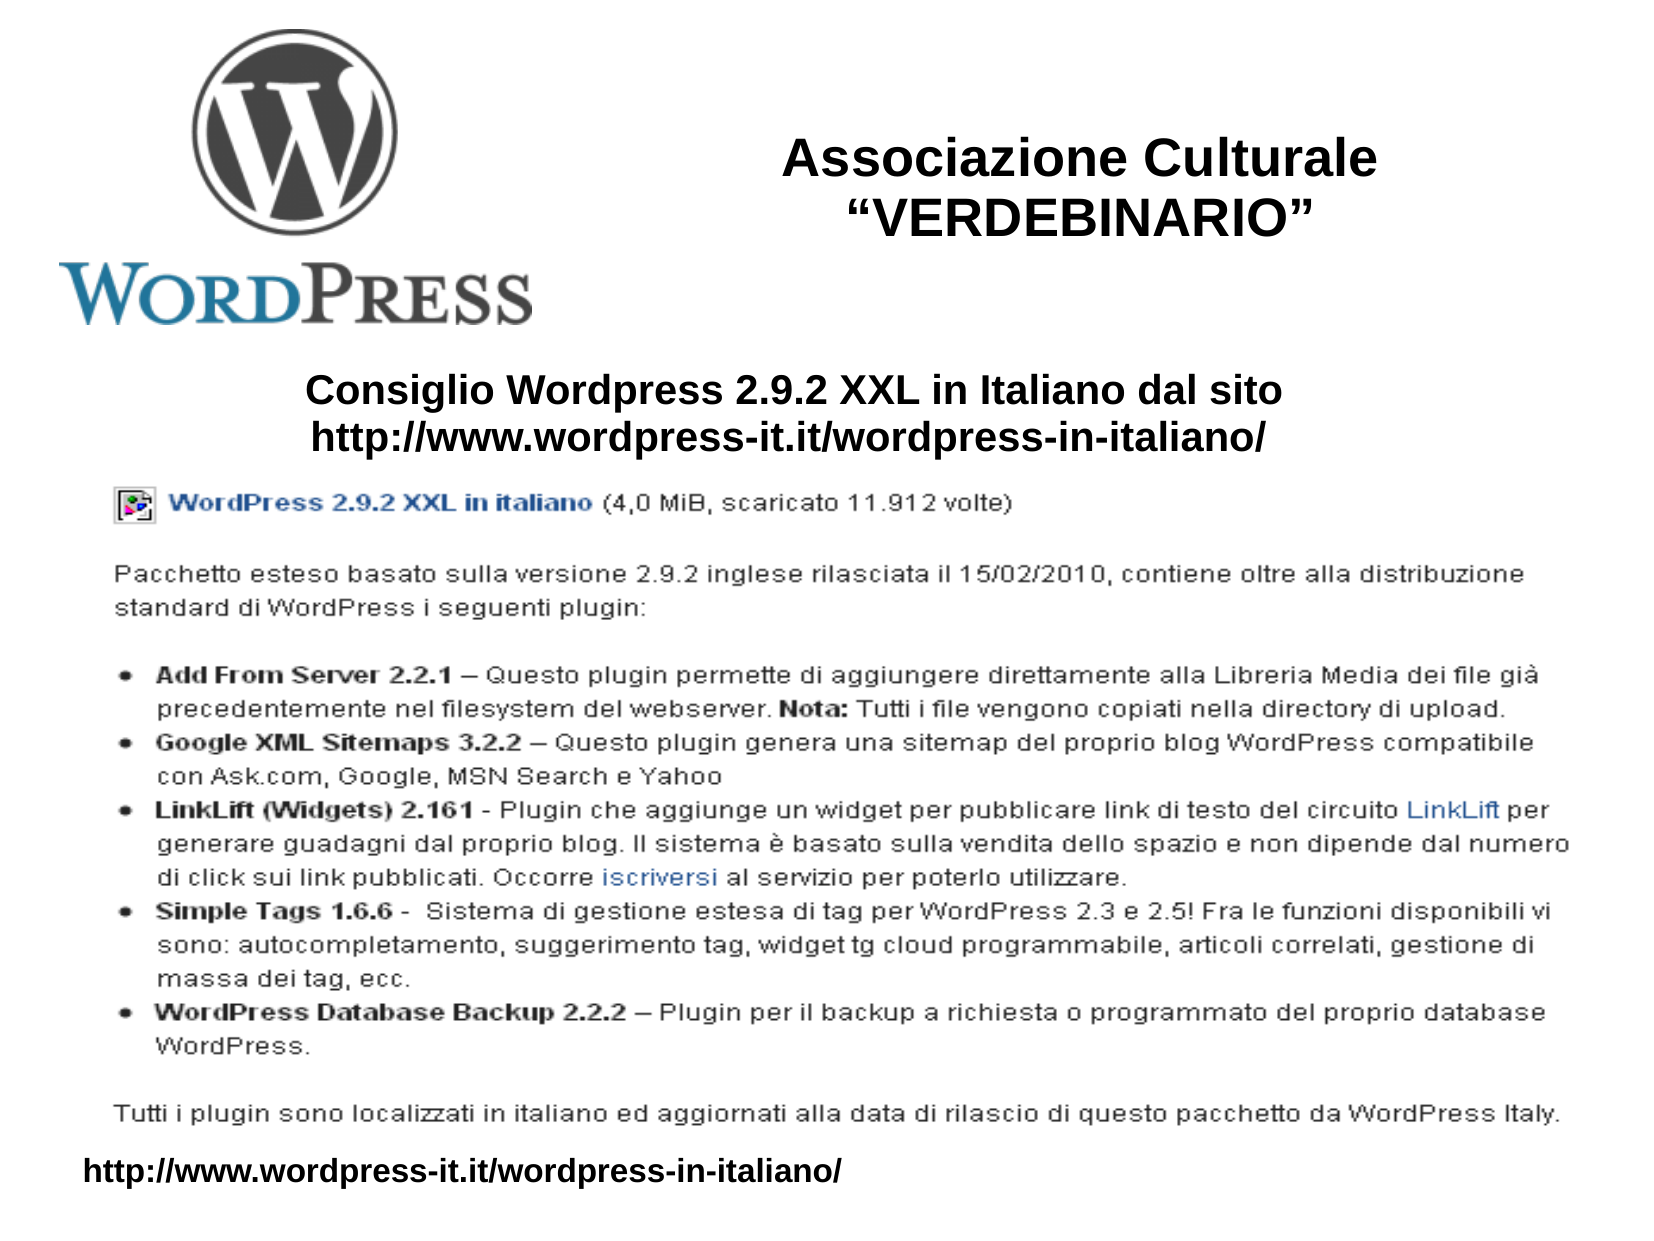

# Associazione Culturale “VERDEBINARIO”
Consiglio Wordpress 2.9.2 XXL in Italiano dal sito http://www.wordpress-it.it/wordpress-in-italiano/
http://www.wordpress-it.it/wordpress-in-italiano/